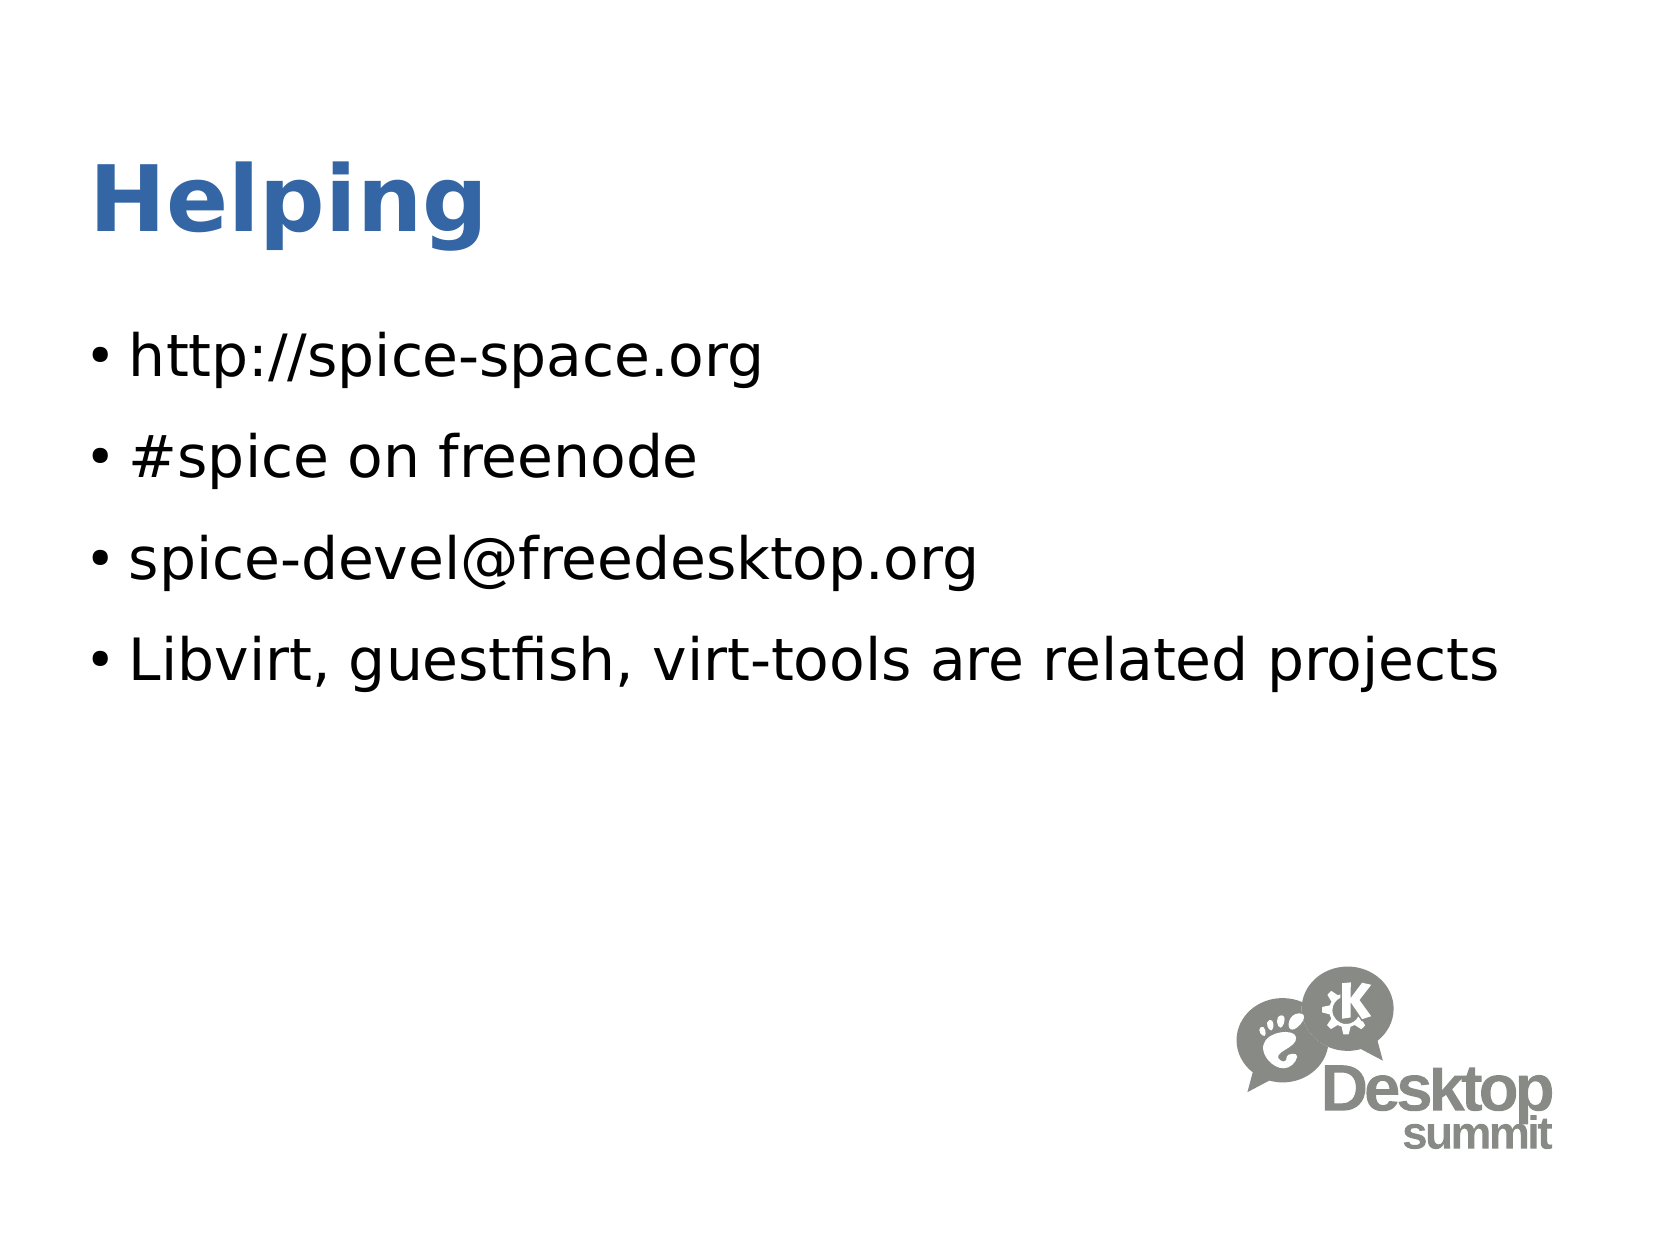

Helping
 http://spice-space.org
 #spice on freenode
 spice-devel@freedesktop.org
 Libvirt, guestfish, virt-tools are related projects